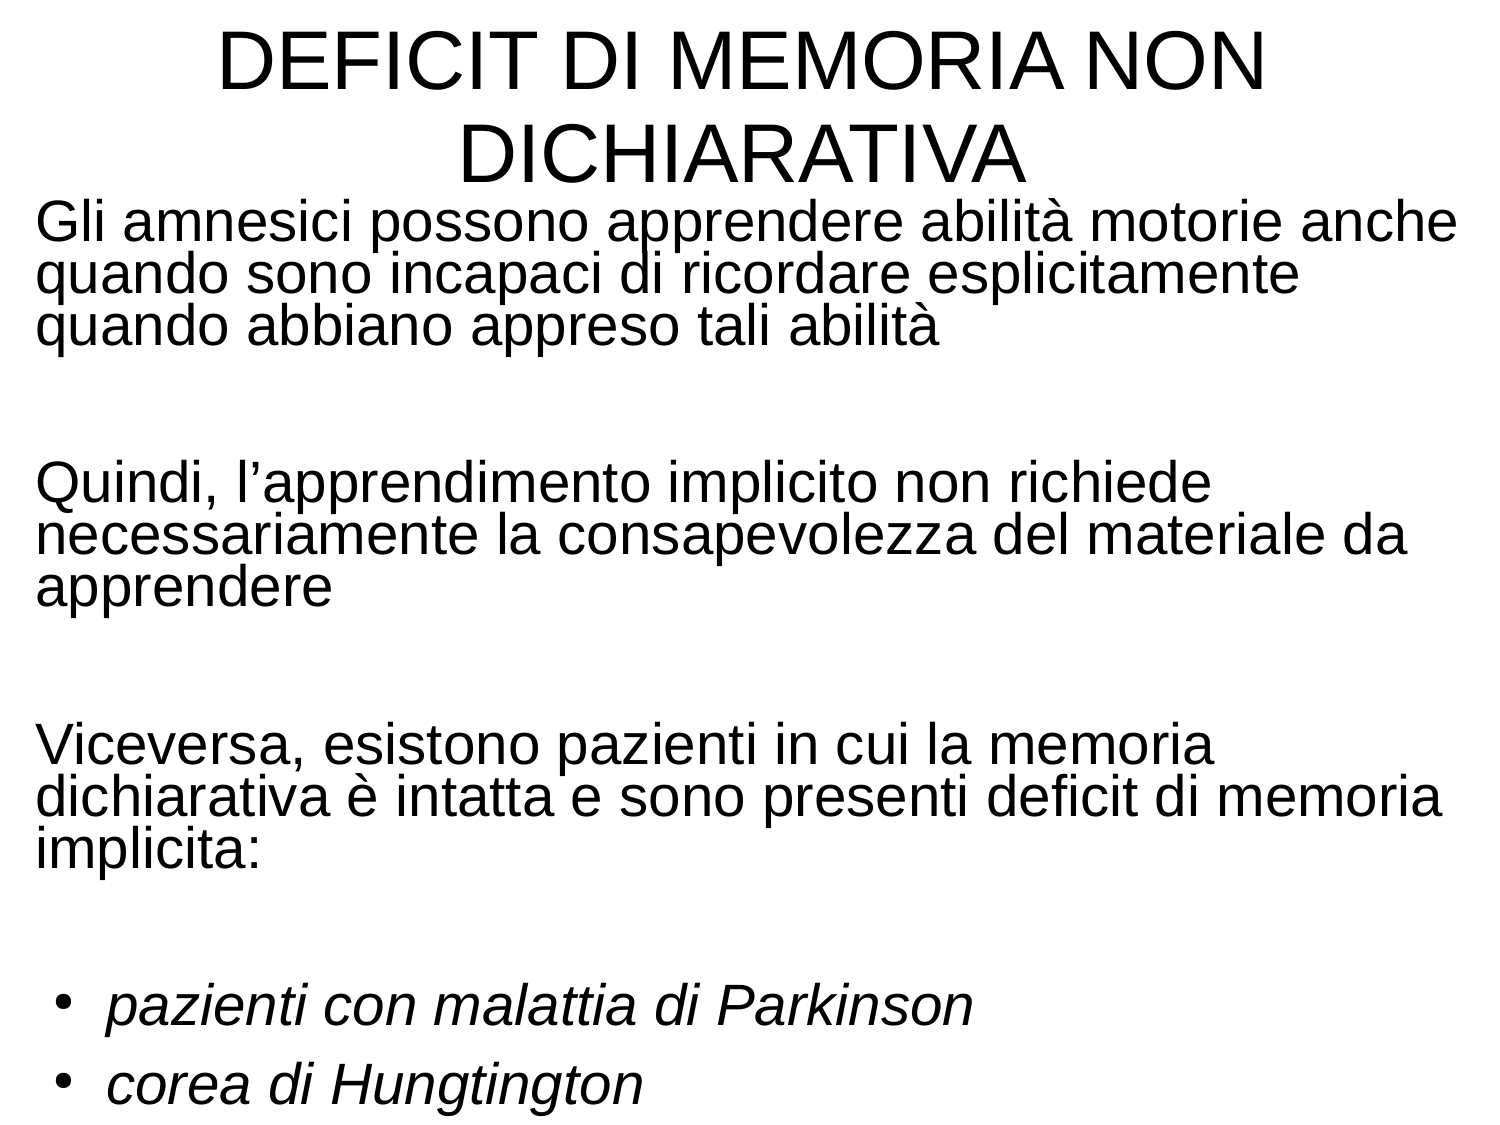

# DEFICIT DI MEMORIA NON DICHIARATIVA
Gli amnesici possono apprendere abilità motorie anche quando sono incapaci di ricordare esplicitamente quando abbiano appreso tali abilità
Quindi, l’apprendimento implicito non richiede necessariamente la consapevolezza del materiale da apprendere
Viceversa, esistono pazienti in cui la memoria dichiarativa è intatta e sono presenti deficit di memoria implicita:
pazienti con malattia di Parkinson
corea di Hungtington